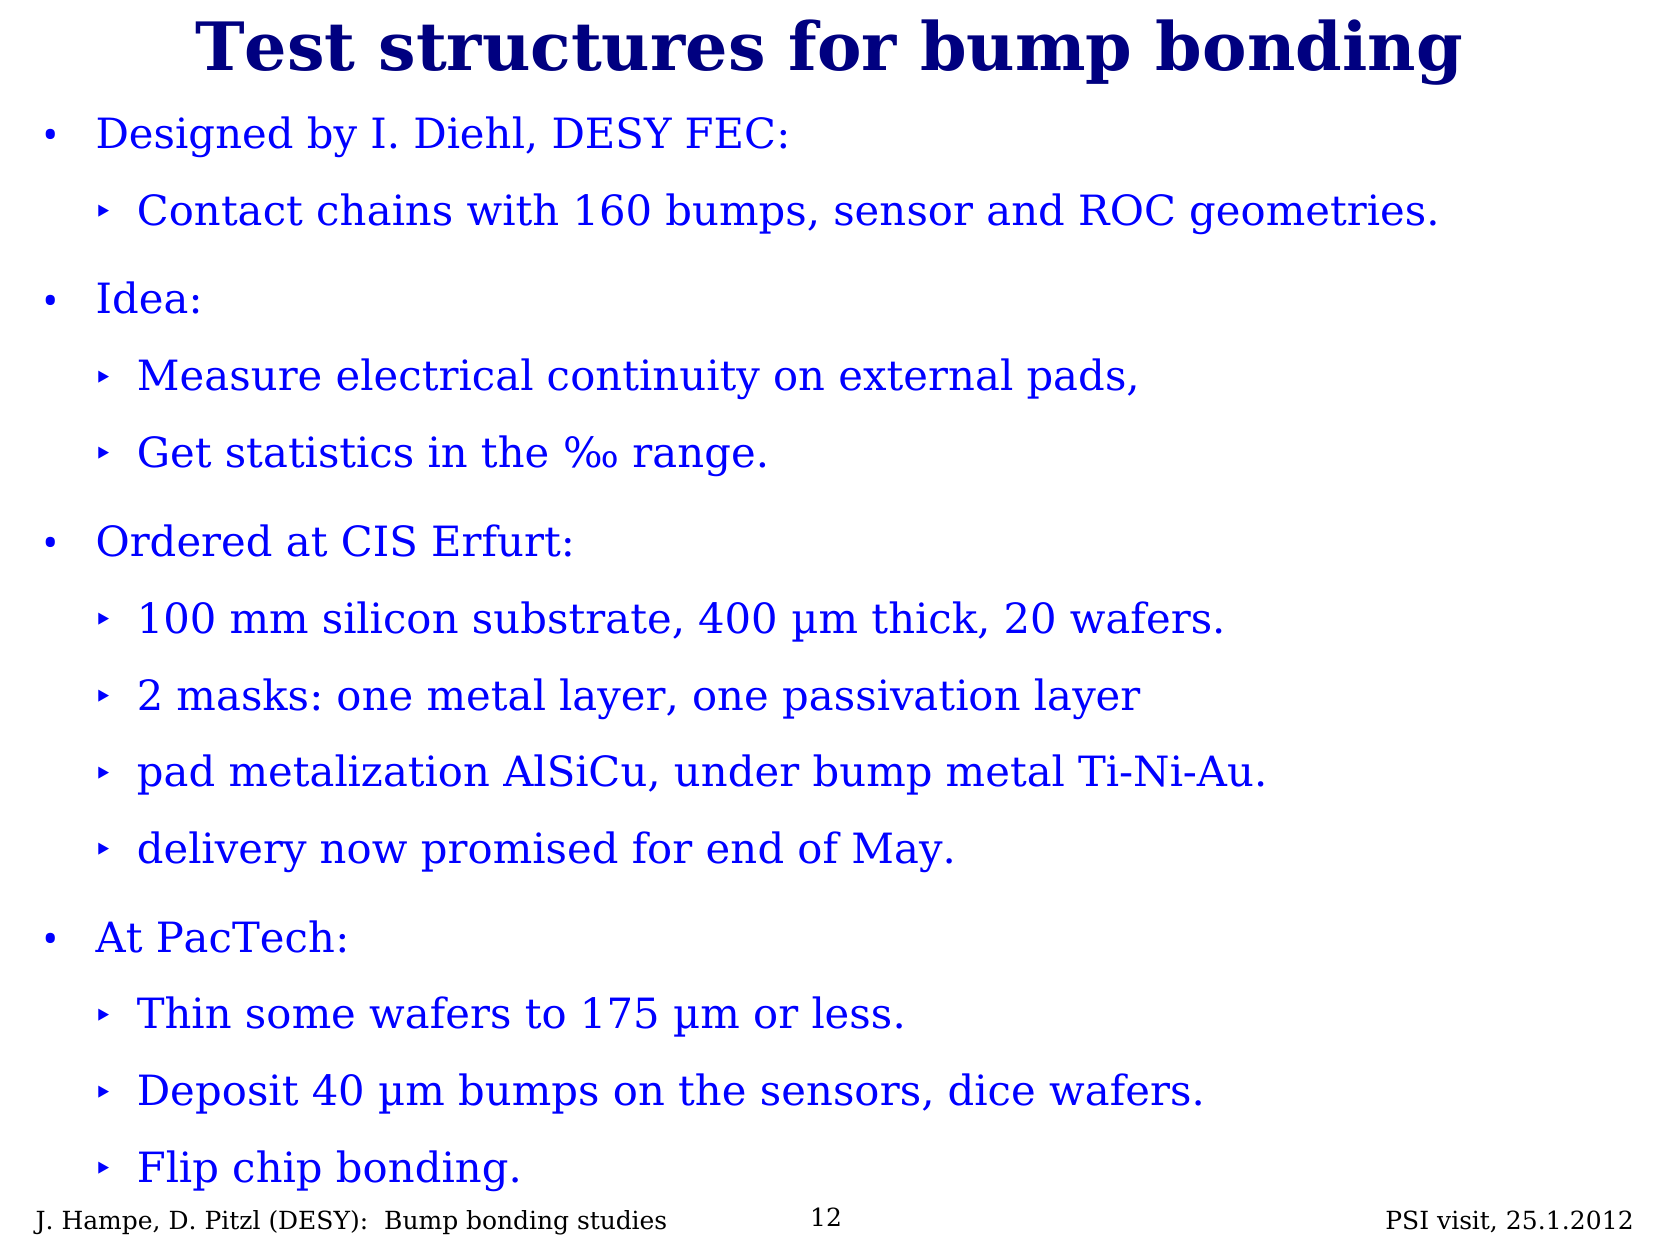

# Test structures for bump bonding
Designed by I. Diehl, DESY FEC:
Contact chains with 160 bumps, sensor and ROC geometries.
Idea:
Measure electrical continuity on external pads,
Get statistics in the ‰ range.
Ordered at CIS Erfurt:
100 mm silicon substrate, 400 µm thick, 20 wafers.
2 masks: one metal layer, one passivation layer
pad metalization AlSiCu, under bump metal Ti-Ni-Au.
delivery now promised for end of May.
At PacTech:
Thin some wafers to 175 µm or less.
Deposit 40 µm bumps on the sensors, dice wafers.
Flip chip bonding.